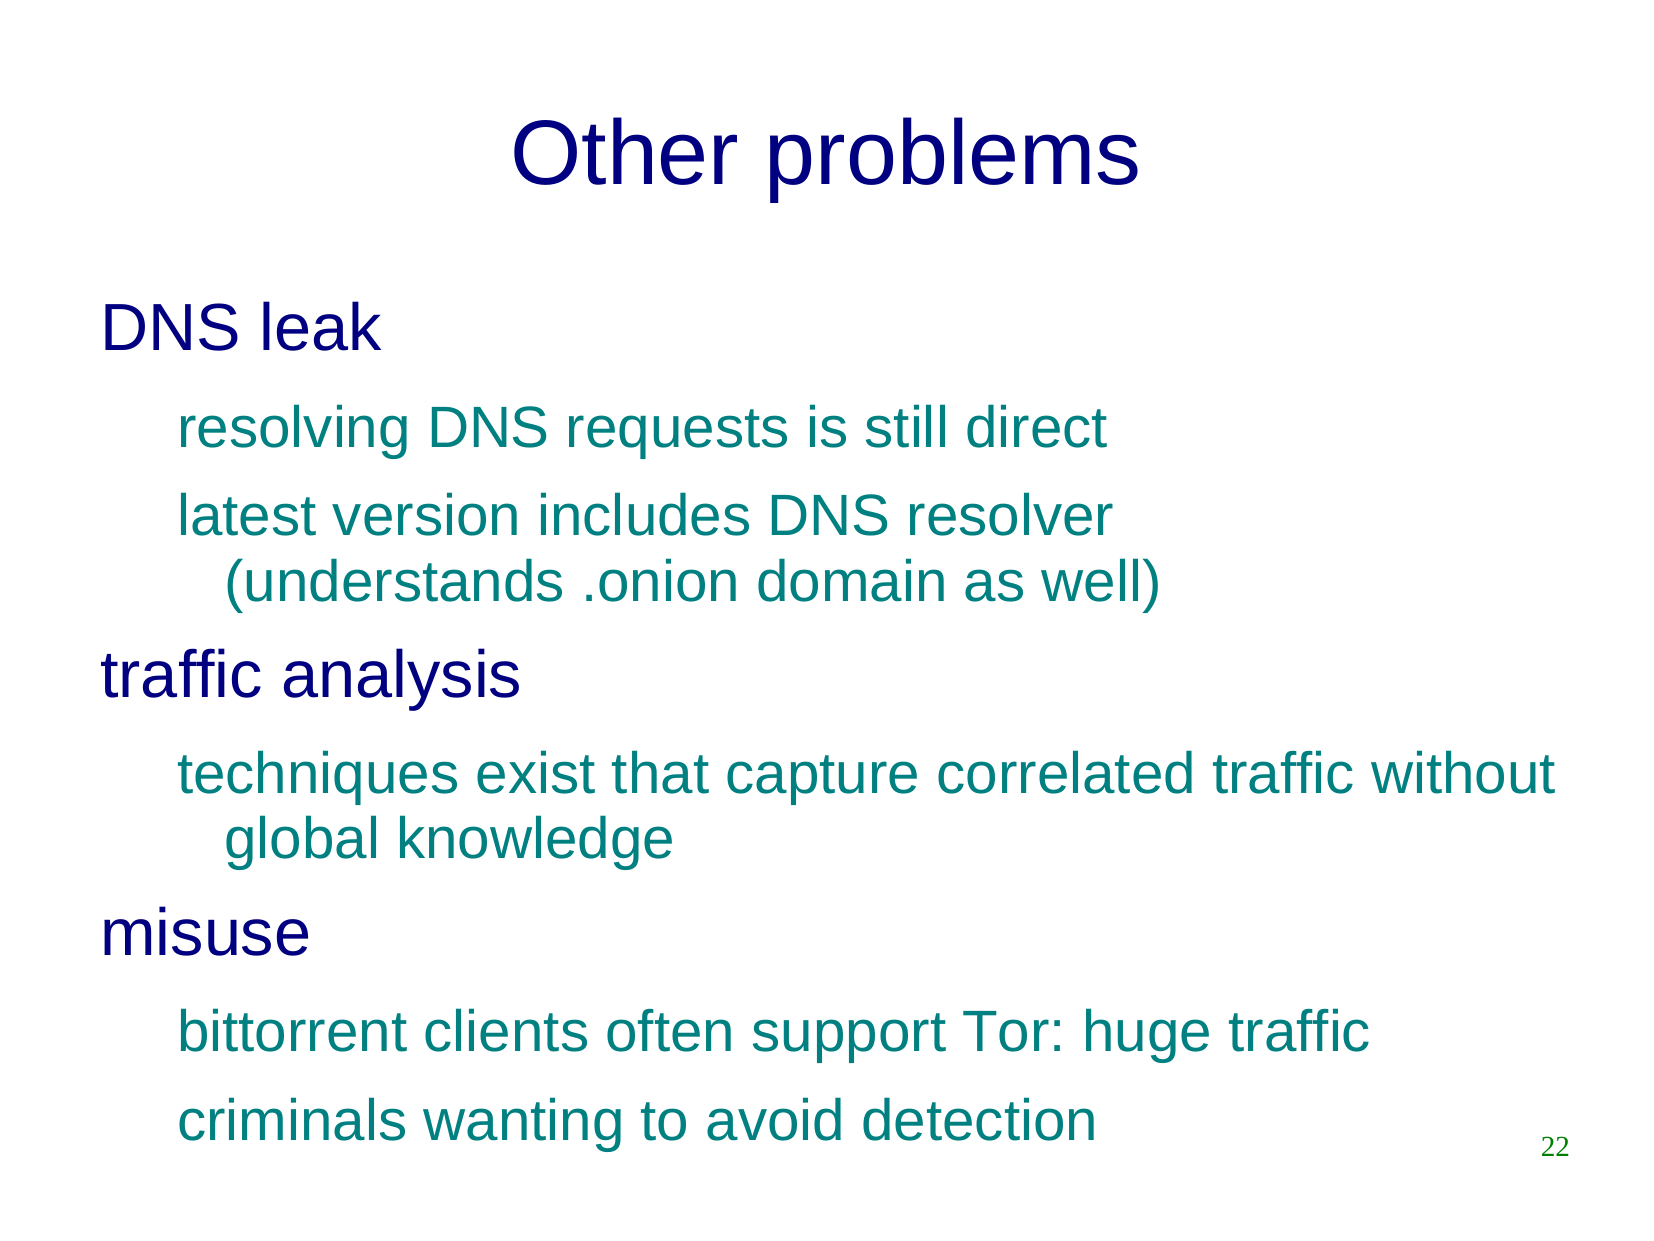

# Other problems
DNS leak
resolving DNS requests is still direct
latest version includes DNS resolver (understands .onion domain as well)
traffic analysis
techniques exist that capture correlated traffic without global knowledge
misuse
bittorrent clients often support Tor: huge traffic
criminals wanting to avoid detection
22